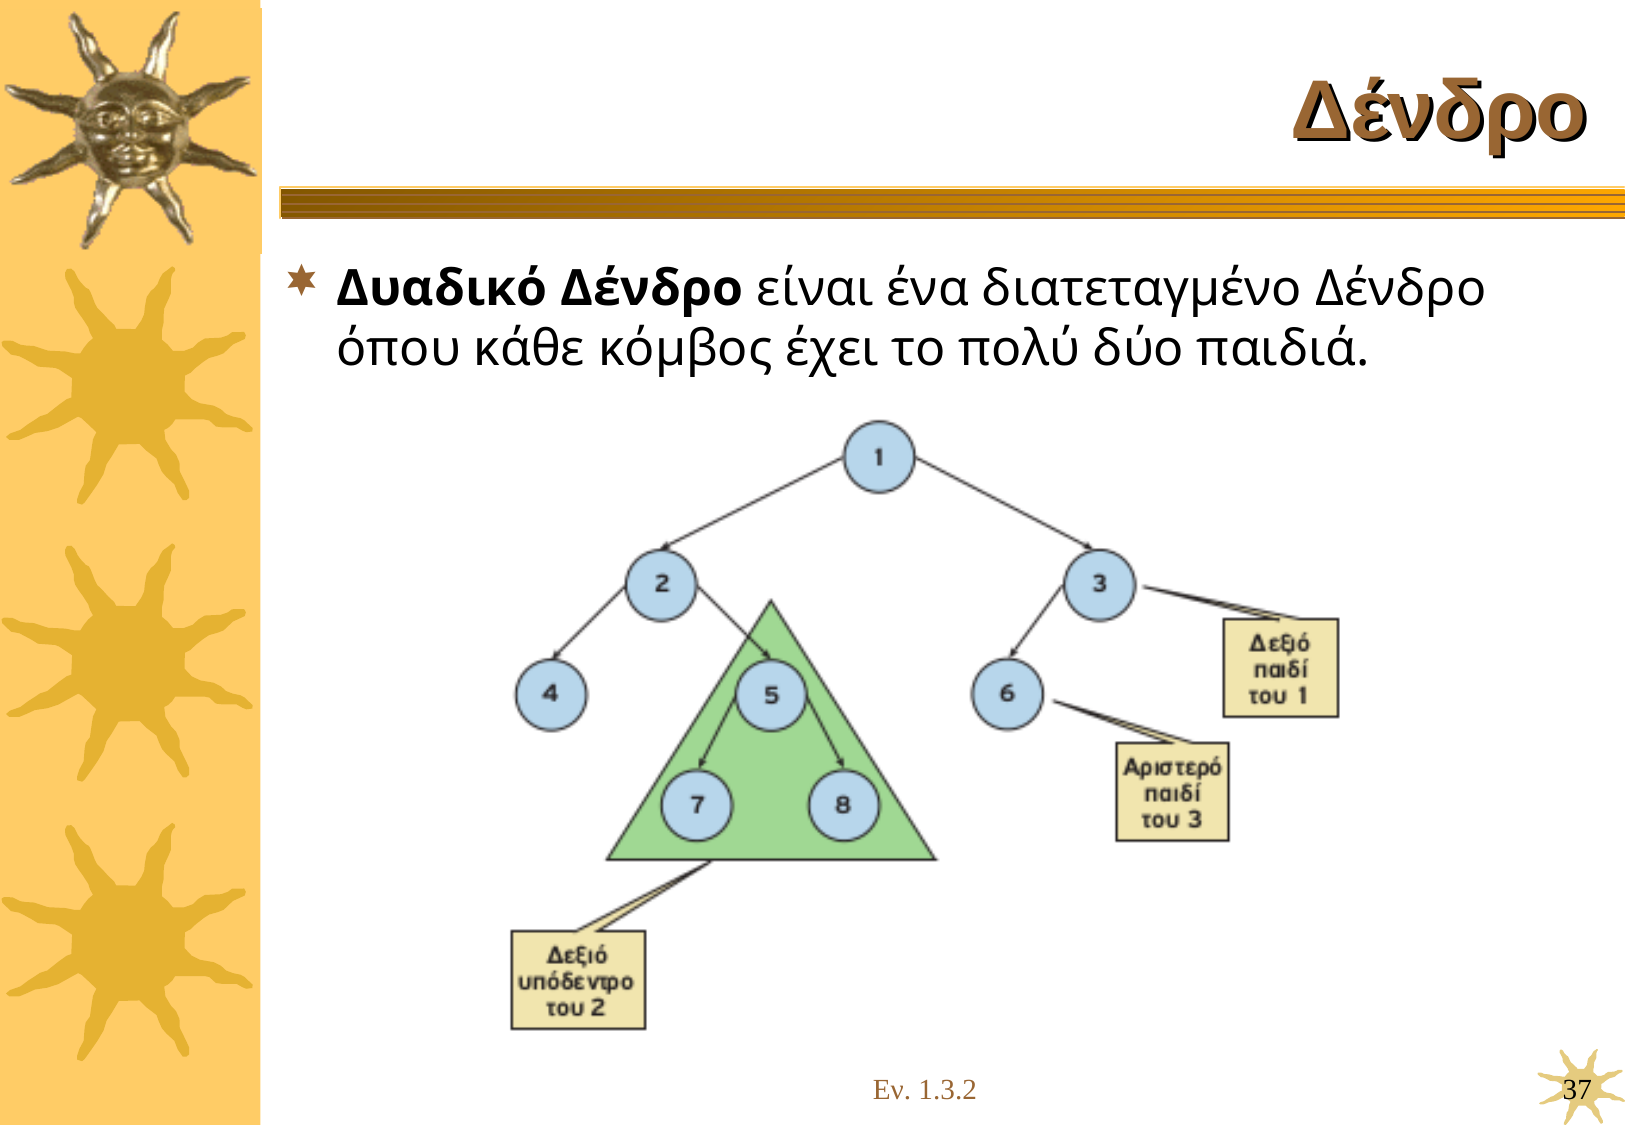

Δένδρο
Δυαδικό Δένδρο είναι ένα διατεταγμένο Δένδρο όπου κάθε κόμβος έχει το πολύ δύο παιδιά.
Εν. 1.3.2
37